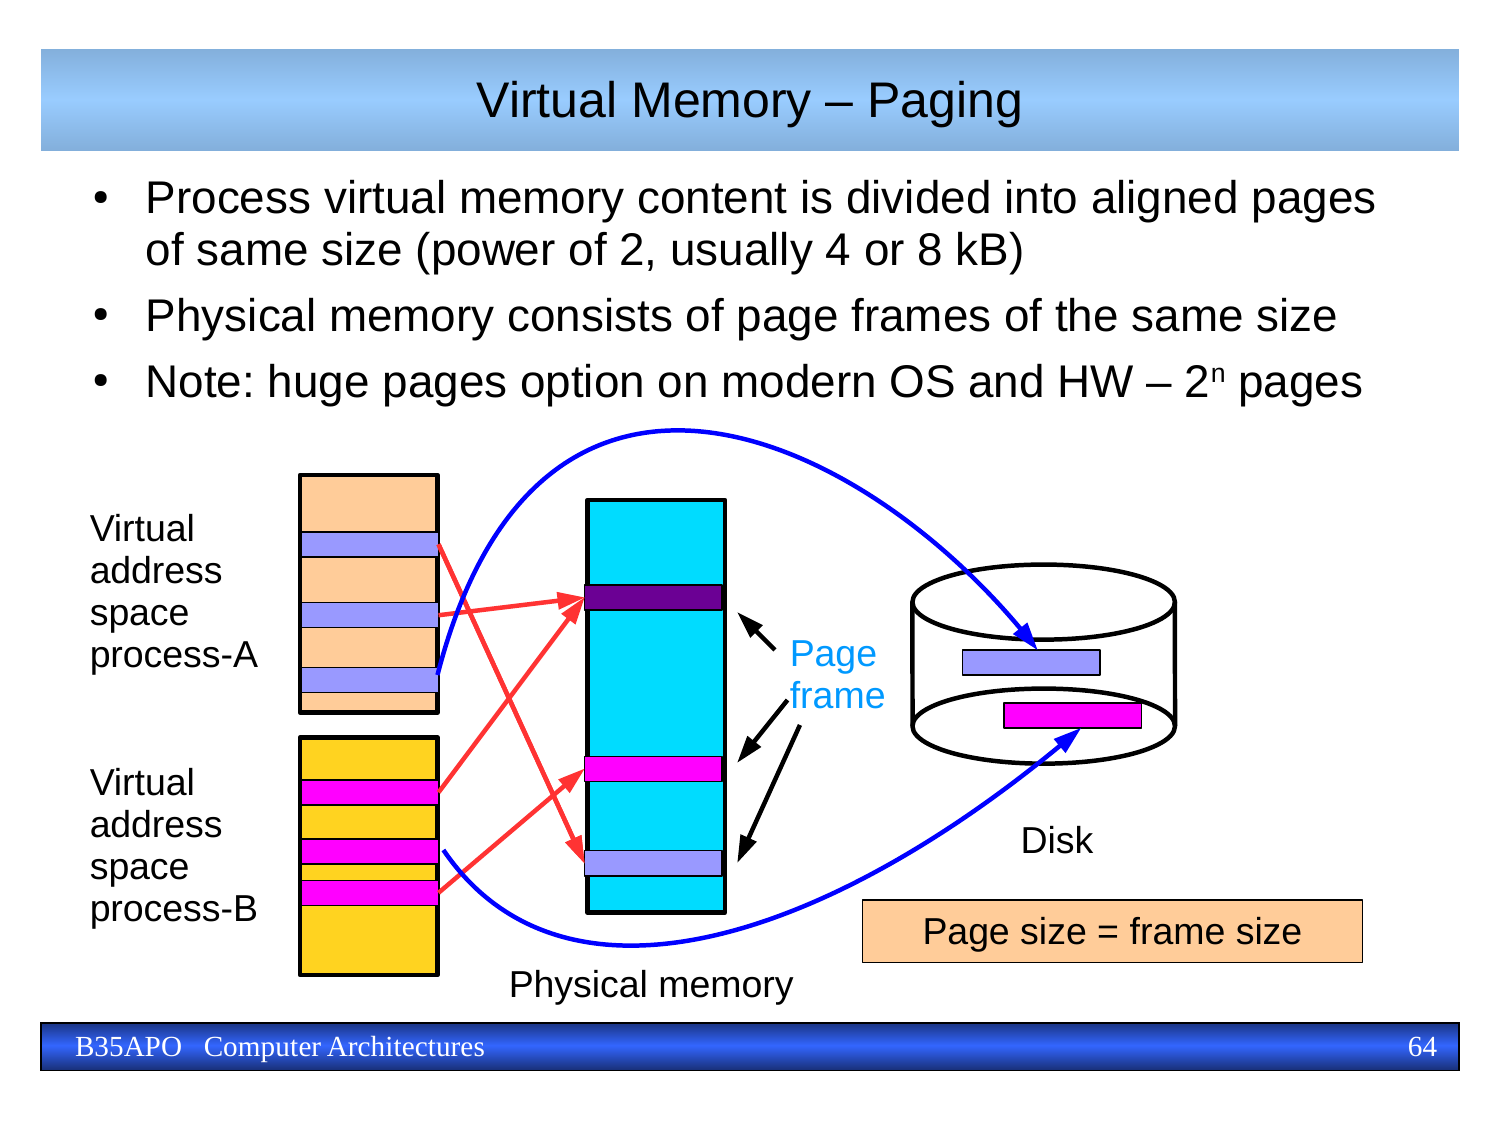

# Virtual Memory – Paging
Process virtual memory content is divided into aligned pages of same size (power of 2, usually 4 or 8 kB)
Physical memory consists of page frames of the same size
Note: huge pages option on modern OS and HW – 2n pages
Virtual address space process-A
Page
frame
Virtual address space process-B
Disk
Physical memory
Page size = frame size
B35APO Computer Architectures
64